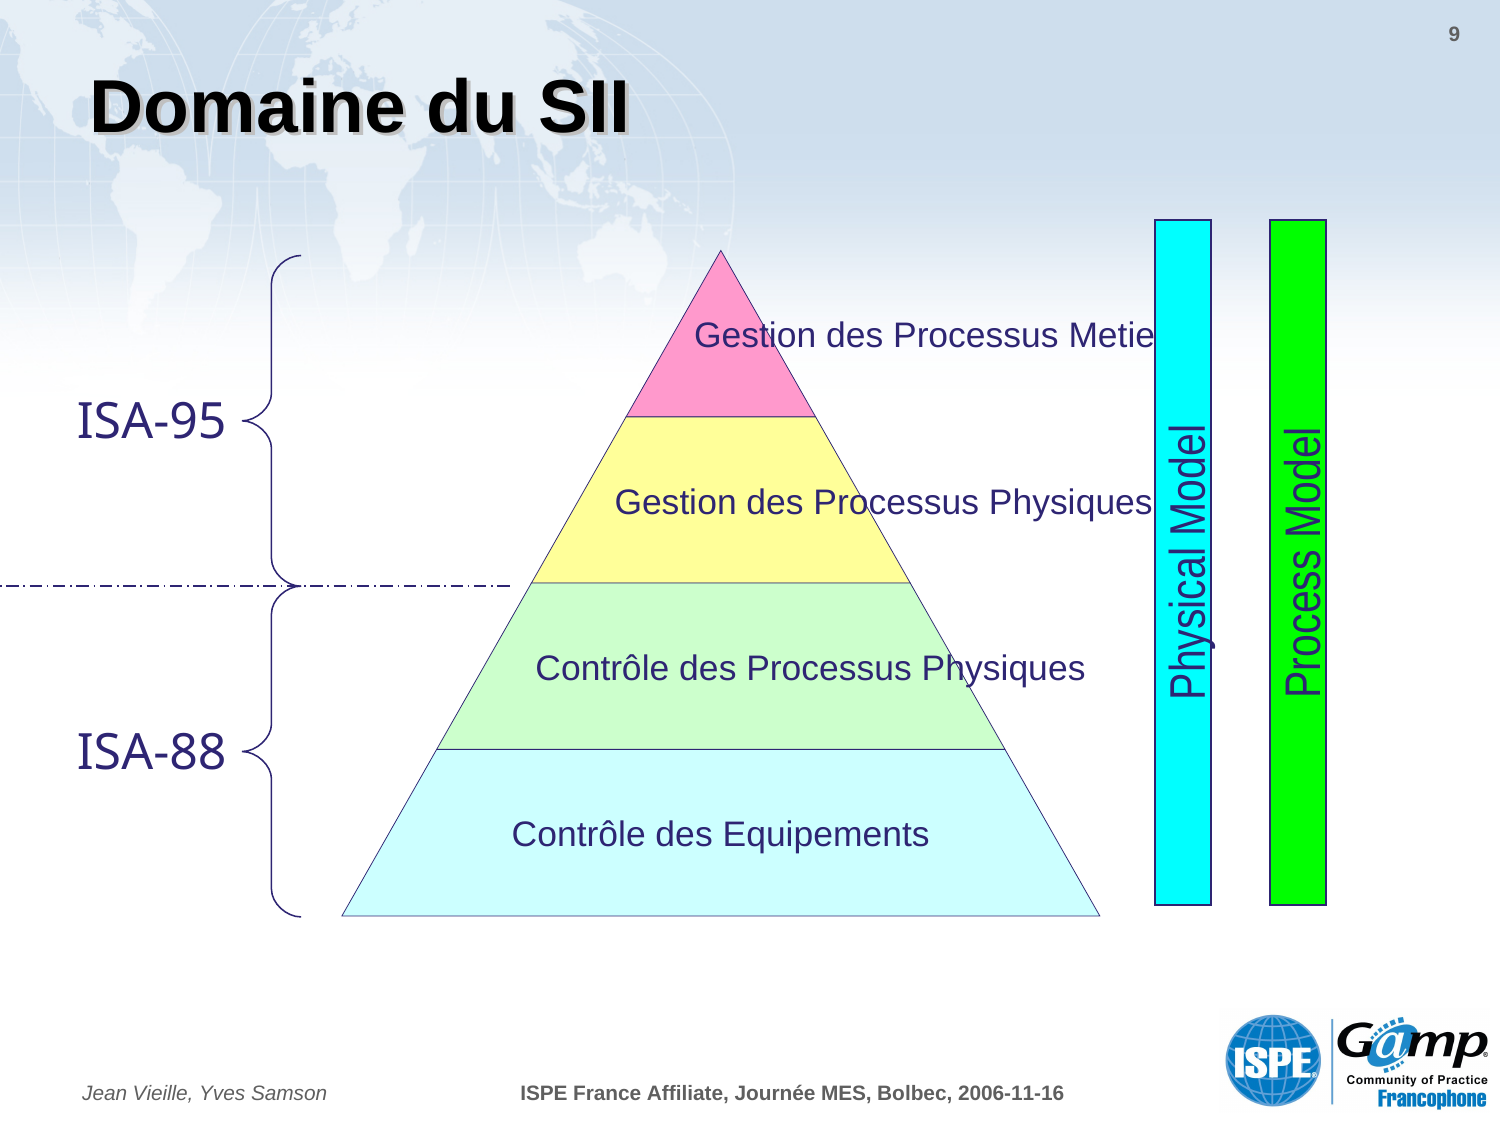

# Domaine du SII
Gestion des Processus Metier
ISA-95
Gestion des Processus Physiques
Process Model
Physical Model
Contrôle des Processus Physiques
ISA-88
Contrôle des Equipements